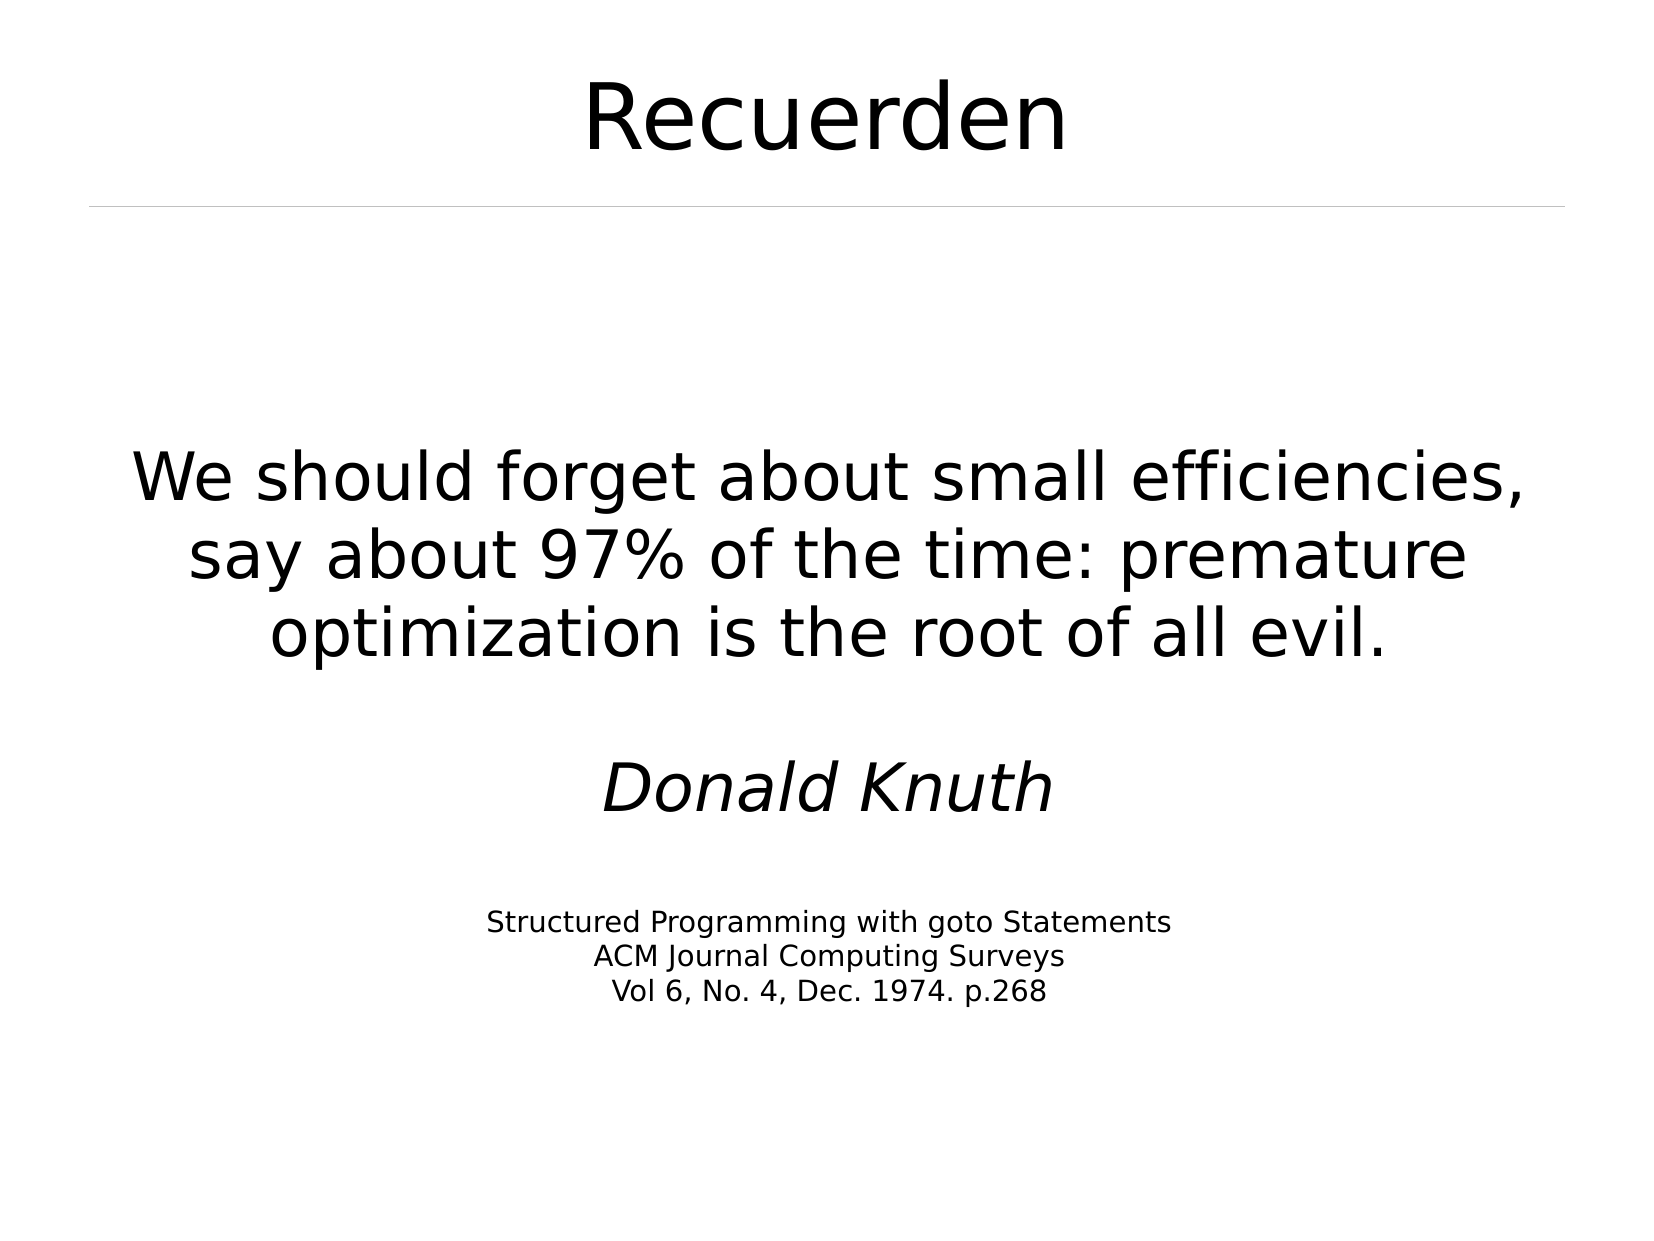

# Recuerden
We should forget about small efficiencies, say about 97% of the time: premature optimization is the root of all evil.
Donald Knuth
Structured Programming with goto Statements
ACM Journal Computing Surveys
Vol 6, No. 4, Dec. 1974. p.268